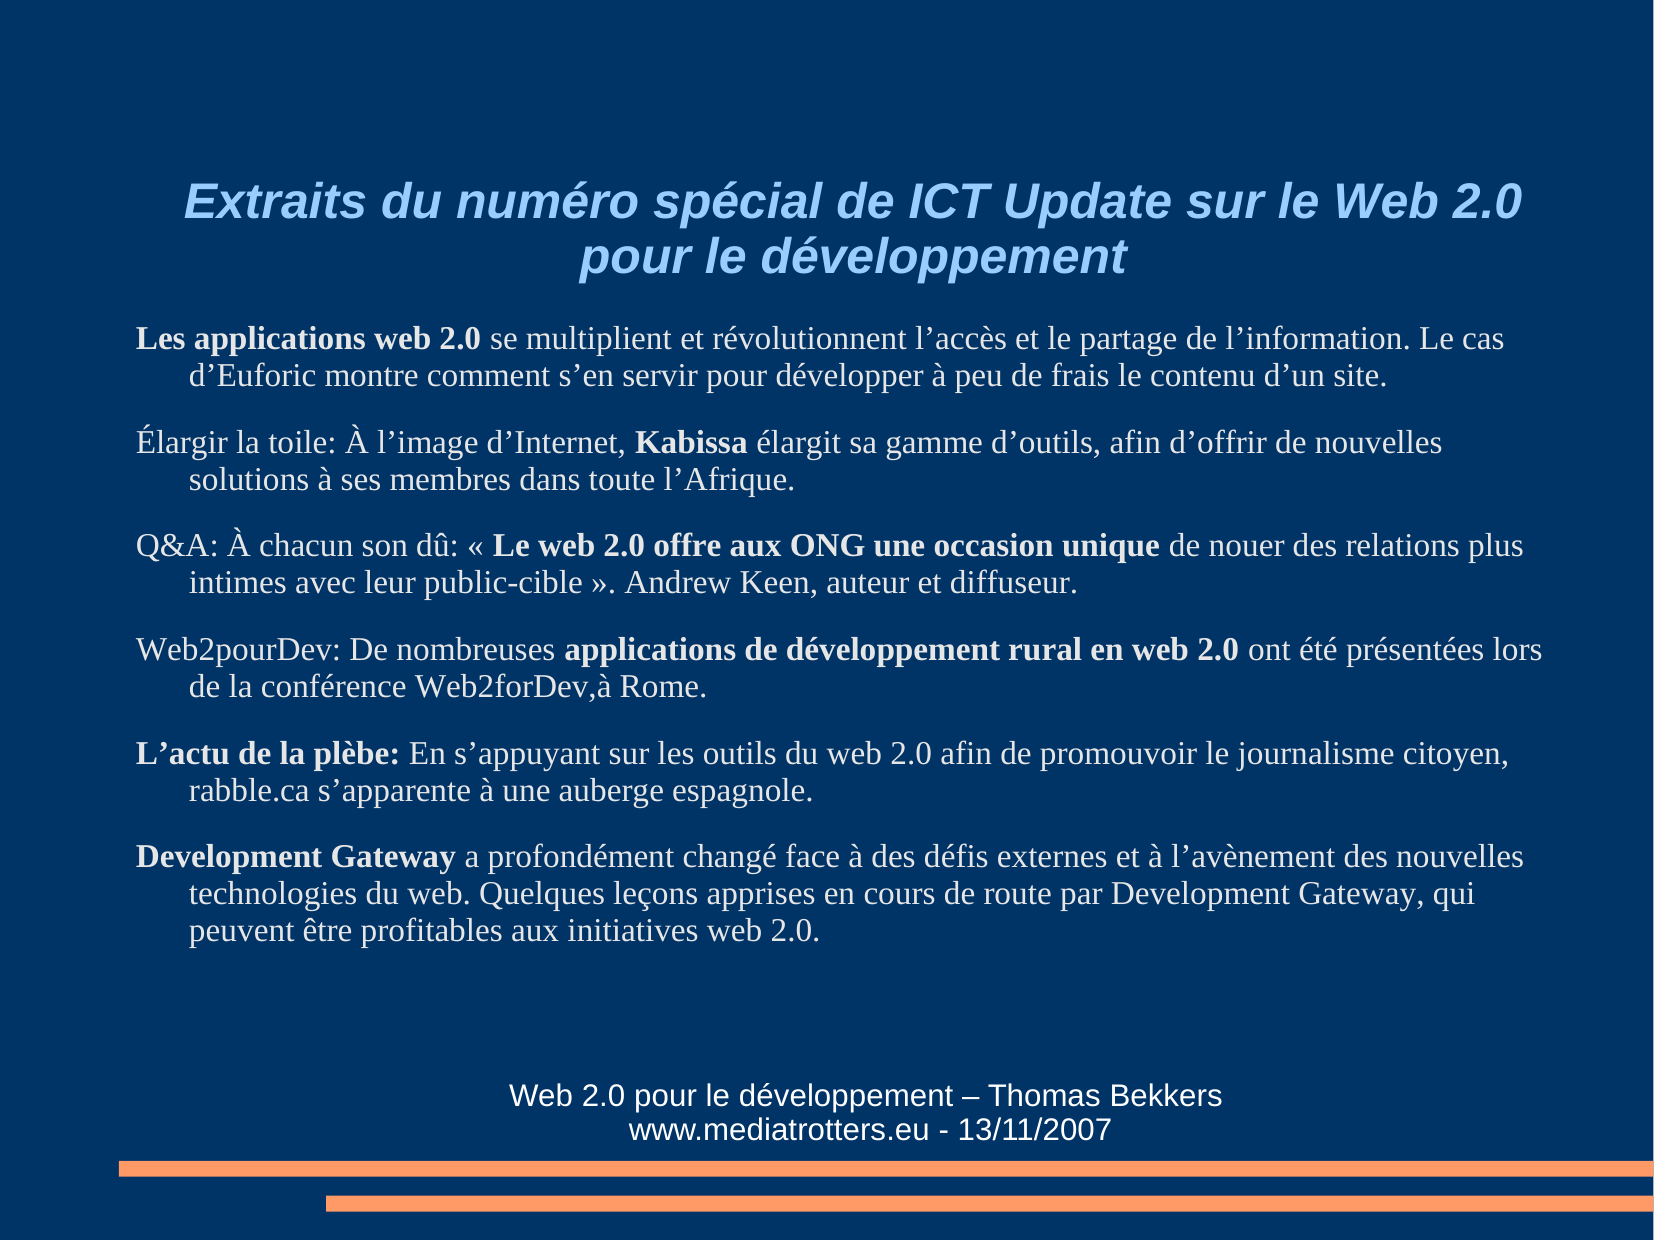

# Extraits du numéro spécial de ICT Update sur le Web 2.0 pour le développement
Les applications web 2.0 se multiplient et révolutionnent l’accès et le partage de l’information. Le cas d’Euforic montre comment s’en servir pour développer à peu de frais le contenu d’un site.
Élargir la toile: À l’image d’Internet, Kabissa élargit sa gamme d’outils, afin d’offrir de nouvelles solutions à ses membres dans toute l’Afrique.
Q&A: À chacun son dû: « Le web 2.0 offre aux ONG une occasion unique de nouer des relations plus intimes avec leur public-cible ». Andrew Keen, auteur et diffuseur.
Web2pourDev: De nombreuses applications de développement rural en web 2.0 ont été présentées lors de la conférence Web2forDev,à Rome.
L’actu de la plèbe: En s’appuyant sur les outils du web 2.0 afin de promouvoir le journalisme citoyen, rabble.ca s’apparente à une auberge espagnole.
Development Gateway a profondément changé face à des défis externes et à l’avènement des nouvelles technologies du web. Quelques leçons apprises en cours de route par Development Gateway, qui peuvent être profitables aux initiatives web 2.0.